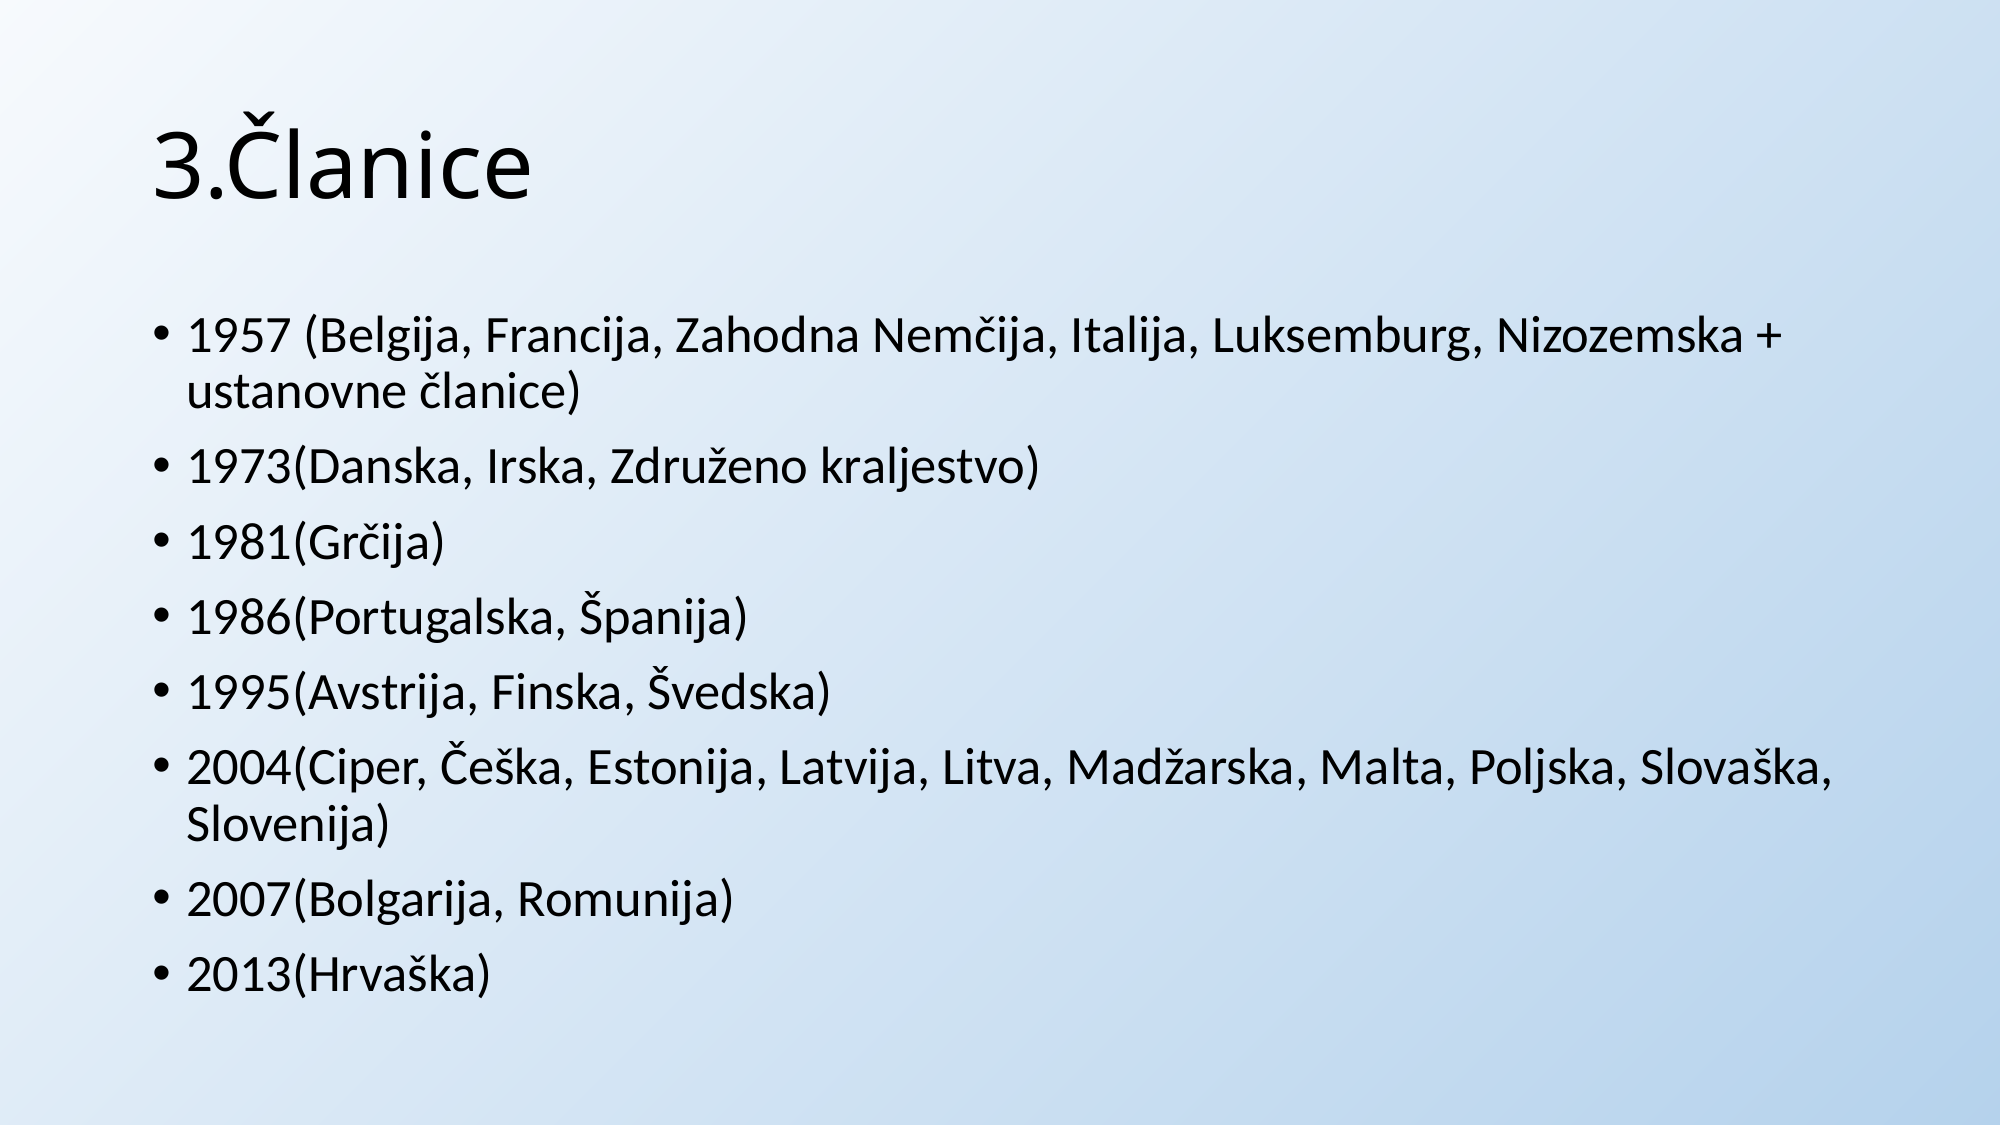

# 3.Članice
1957 (Belgija, Francija, Zahodna Nemčija, Italija, Luksemburg, Nizozemska + ustanovne članice)
1973(Danska, Irska, Združeno kraljestvo)
1981(Grčija)
1986(Portugalska, Španija)
1995(Avstrija, Finska, Švedska)
2004(Ciper, Češka, Estonija, Latvija, Litva, Madžarska, Malta, Poljska, Slovaška, Slovenija)
2007(Bolgarija, Romunija)
2013(Hrvaška)